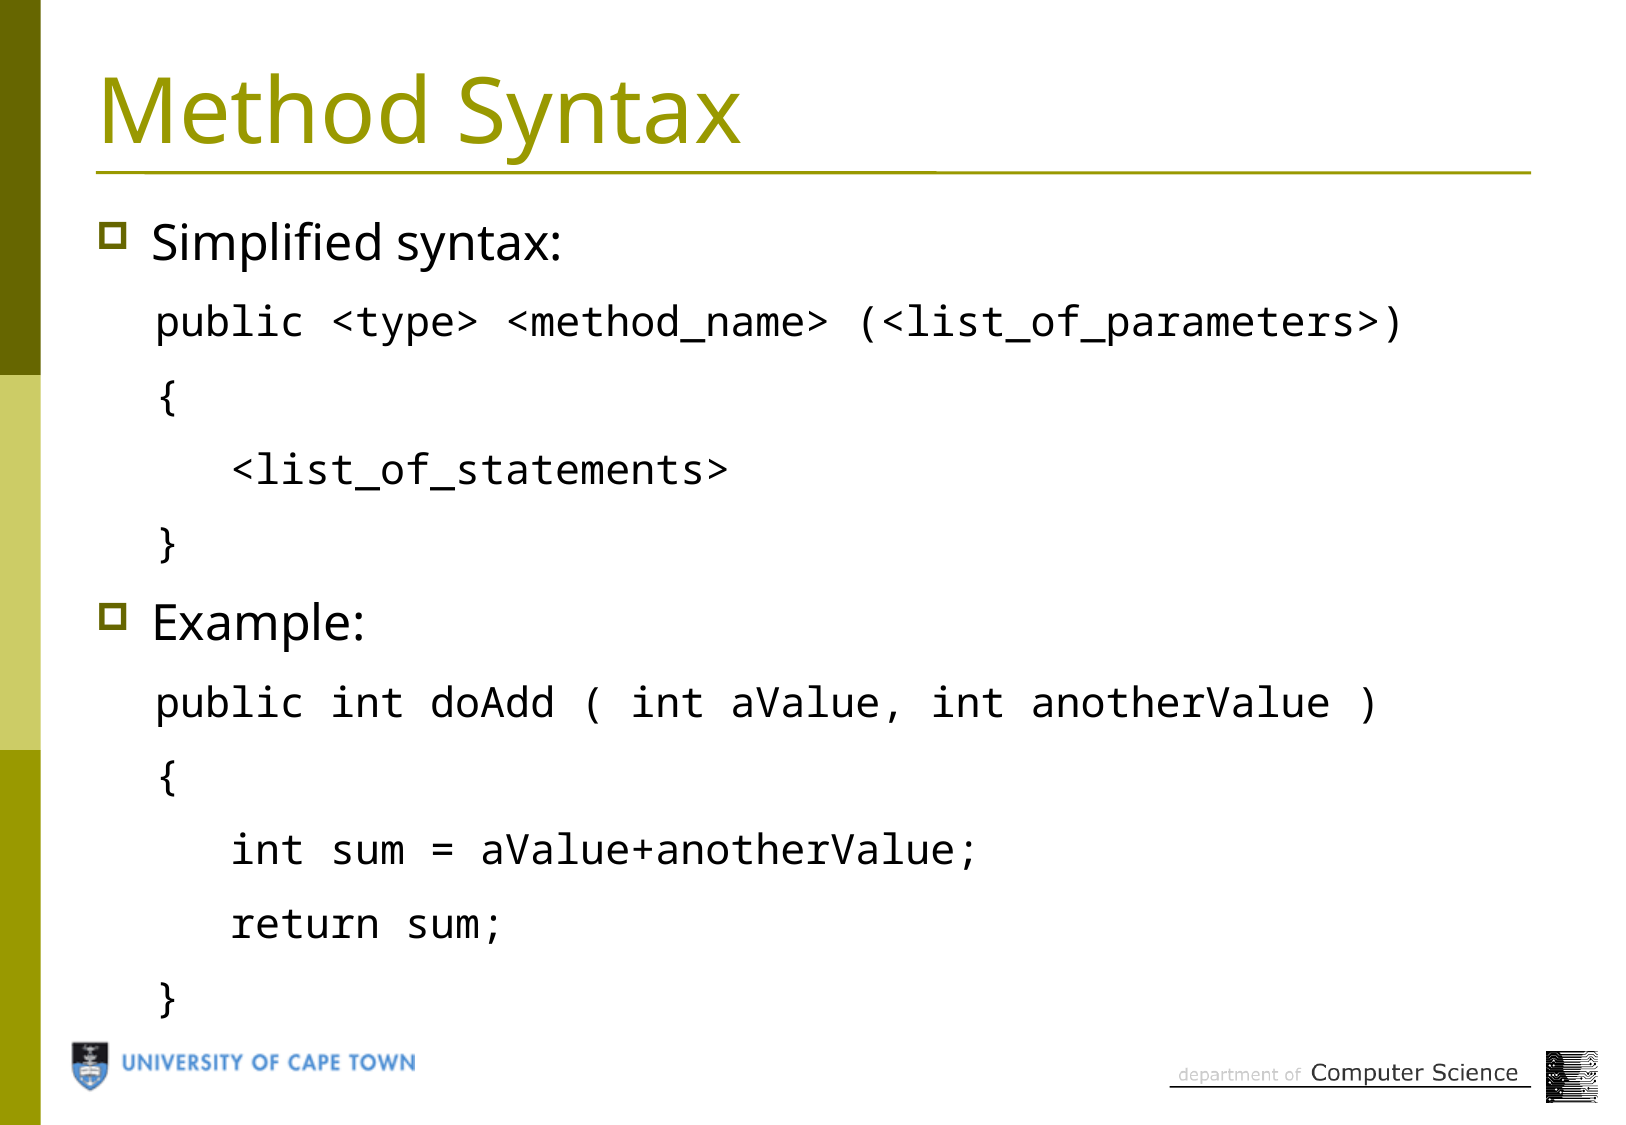

# Method Syntax
Simplified syntax:
public <type> <method_name> (<list_of_parameters>)
{
 <list_of_statements>
}
Example:
public int doAdd ( int aValue, int anotherValue )
{
 int sum = aValue+anotherValue;
 return sum;
}